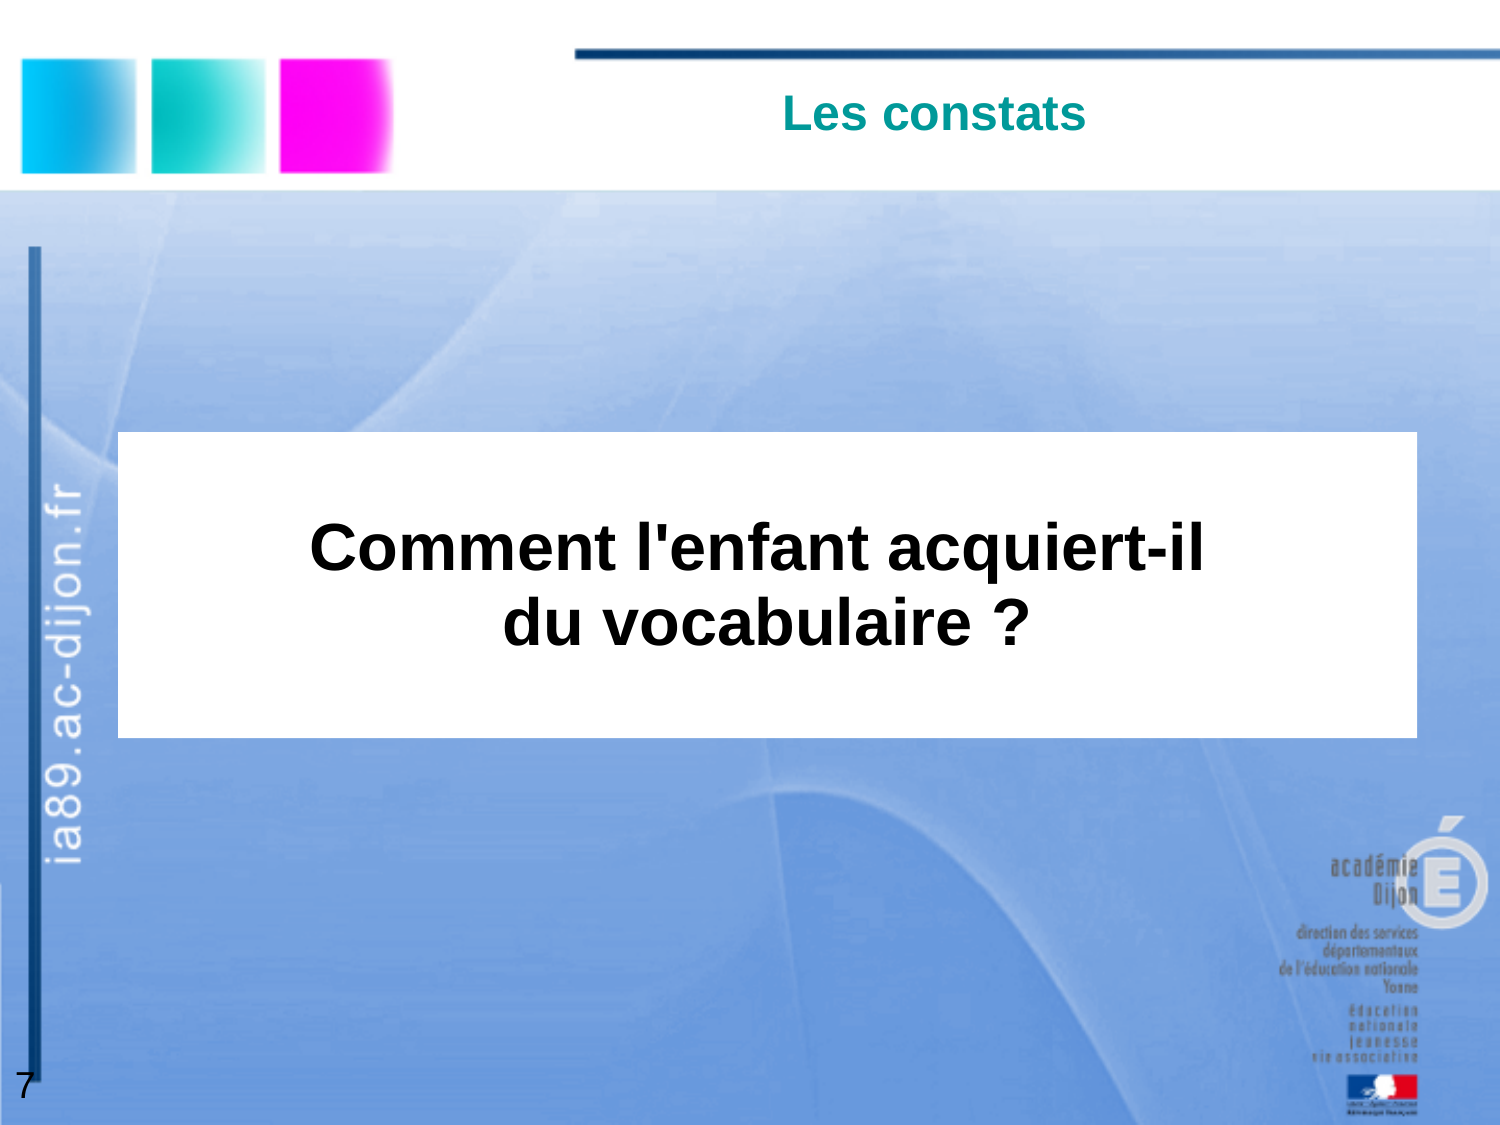

Les constats
# Comment l'enfant acquiert-il du vocabulaire ?